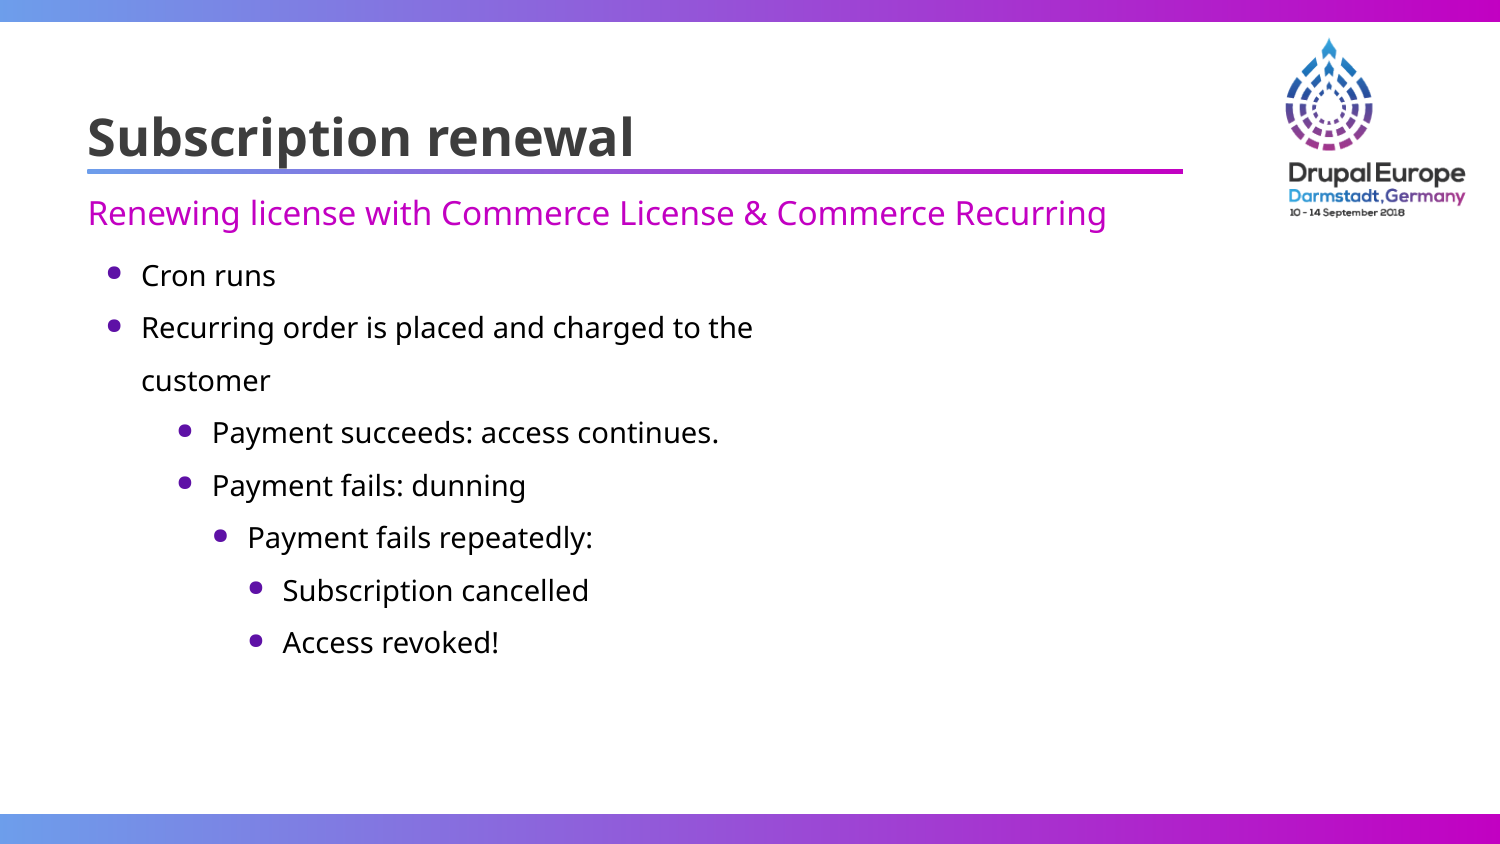

Subscription renewal
Renewing license with Commerce License & Commerce Recurring
Cron runs
Recurring order is placed and charged to the customer
Payment succeeds: access continues.
Payment fails: dunning
Payment fails repeatedly:
Subscription cancelled
Access revoked!